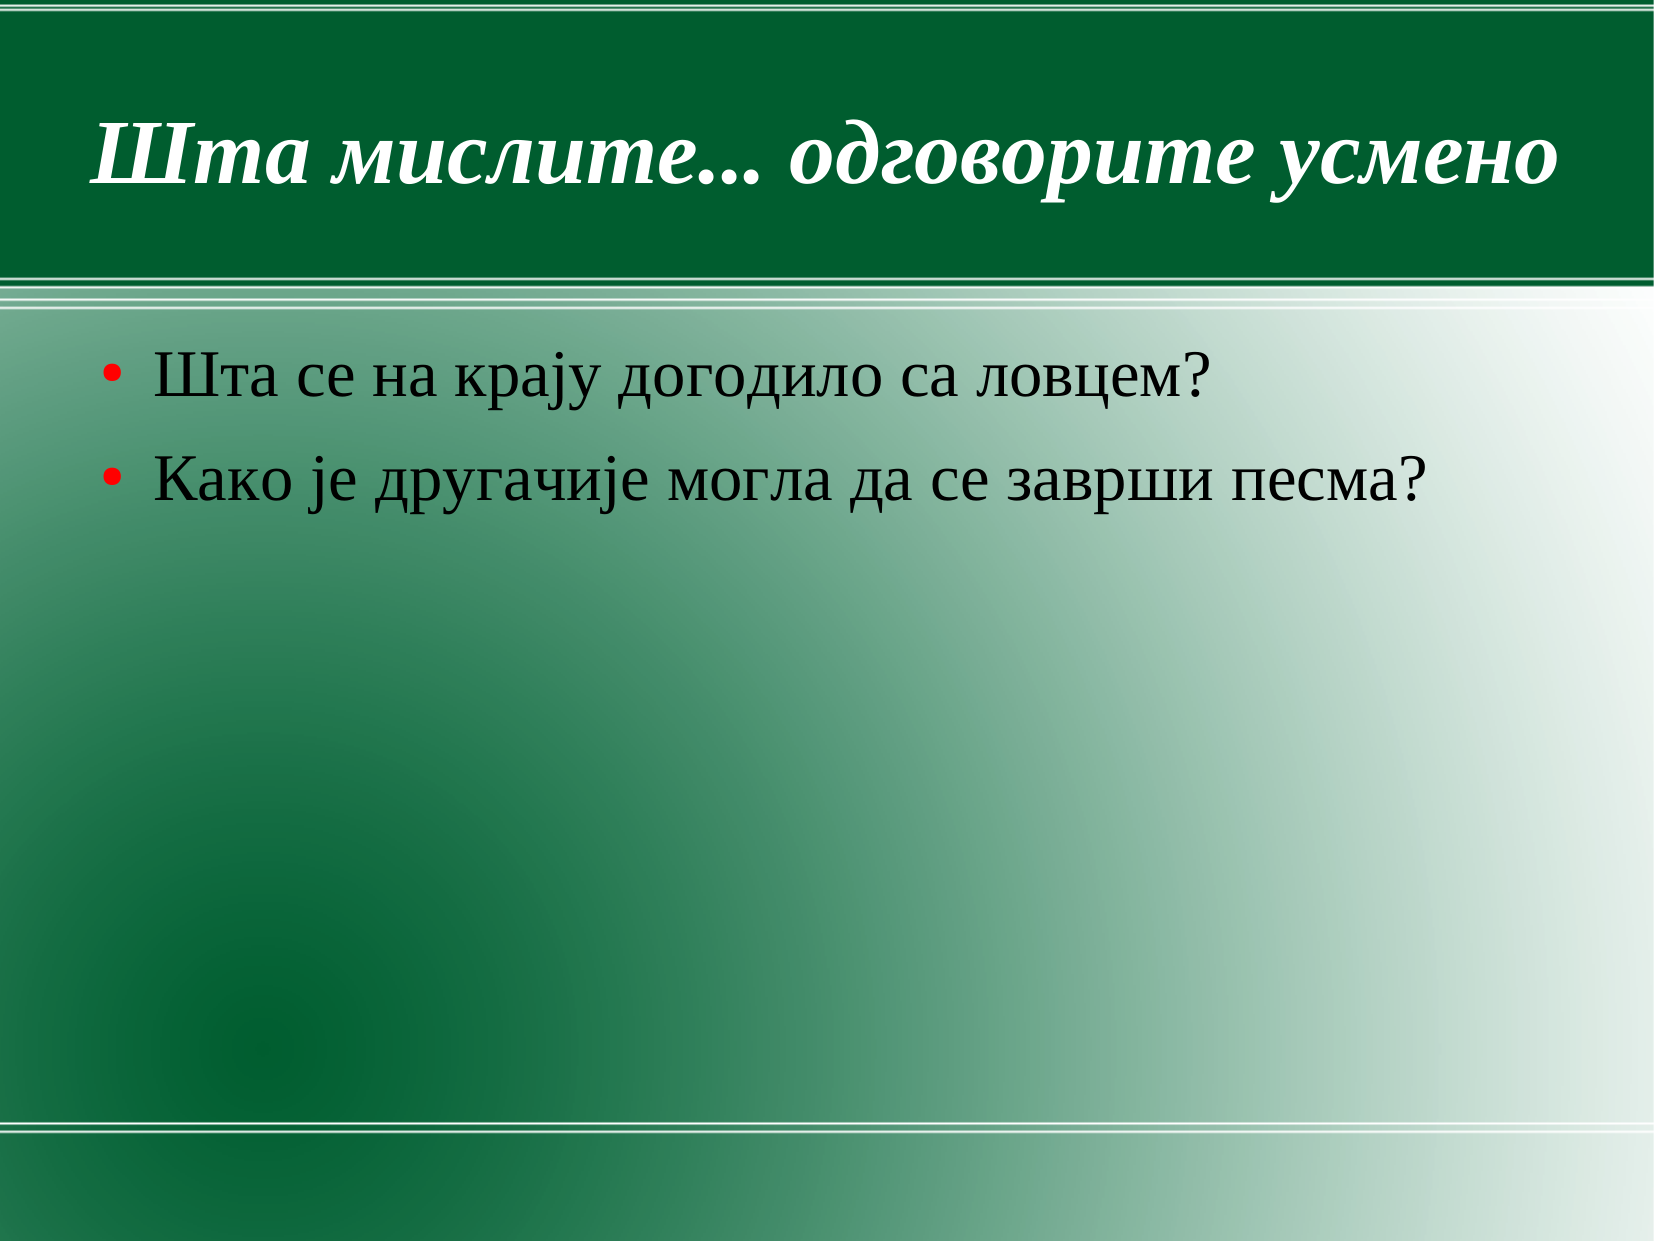

# Шта мислите... одговорите усмено
Шта се на крају догодило са ловцем?
Како је другачије могла да се заврши песма?